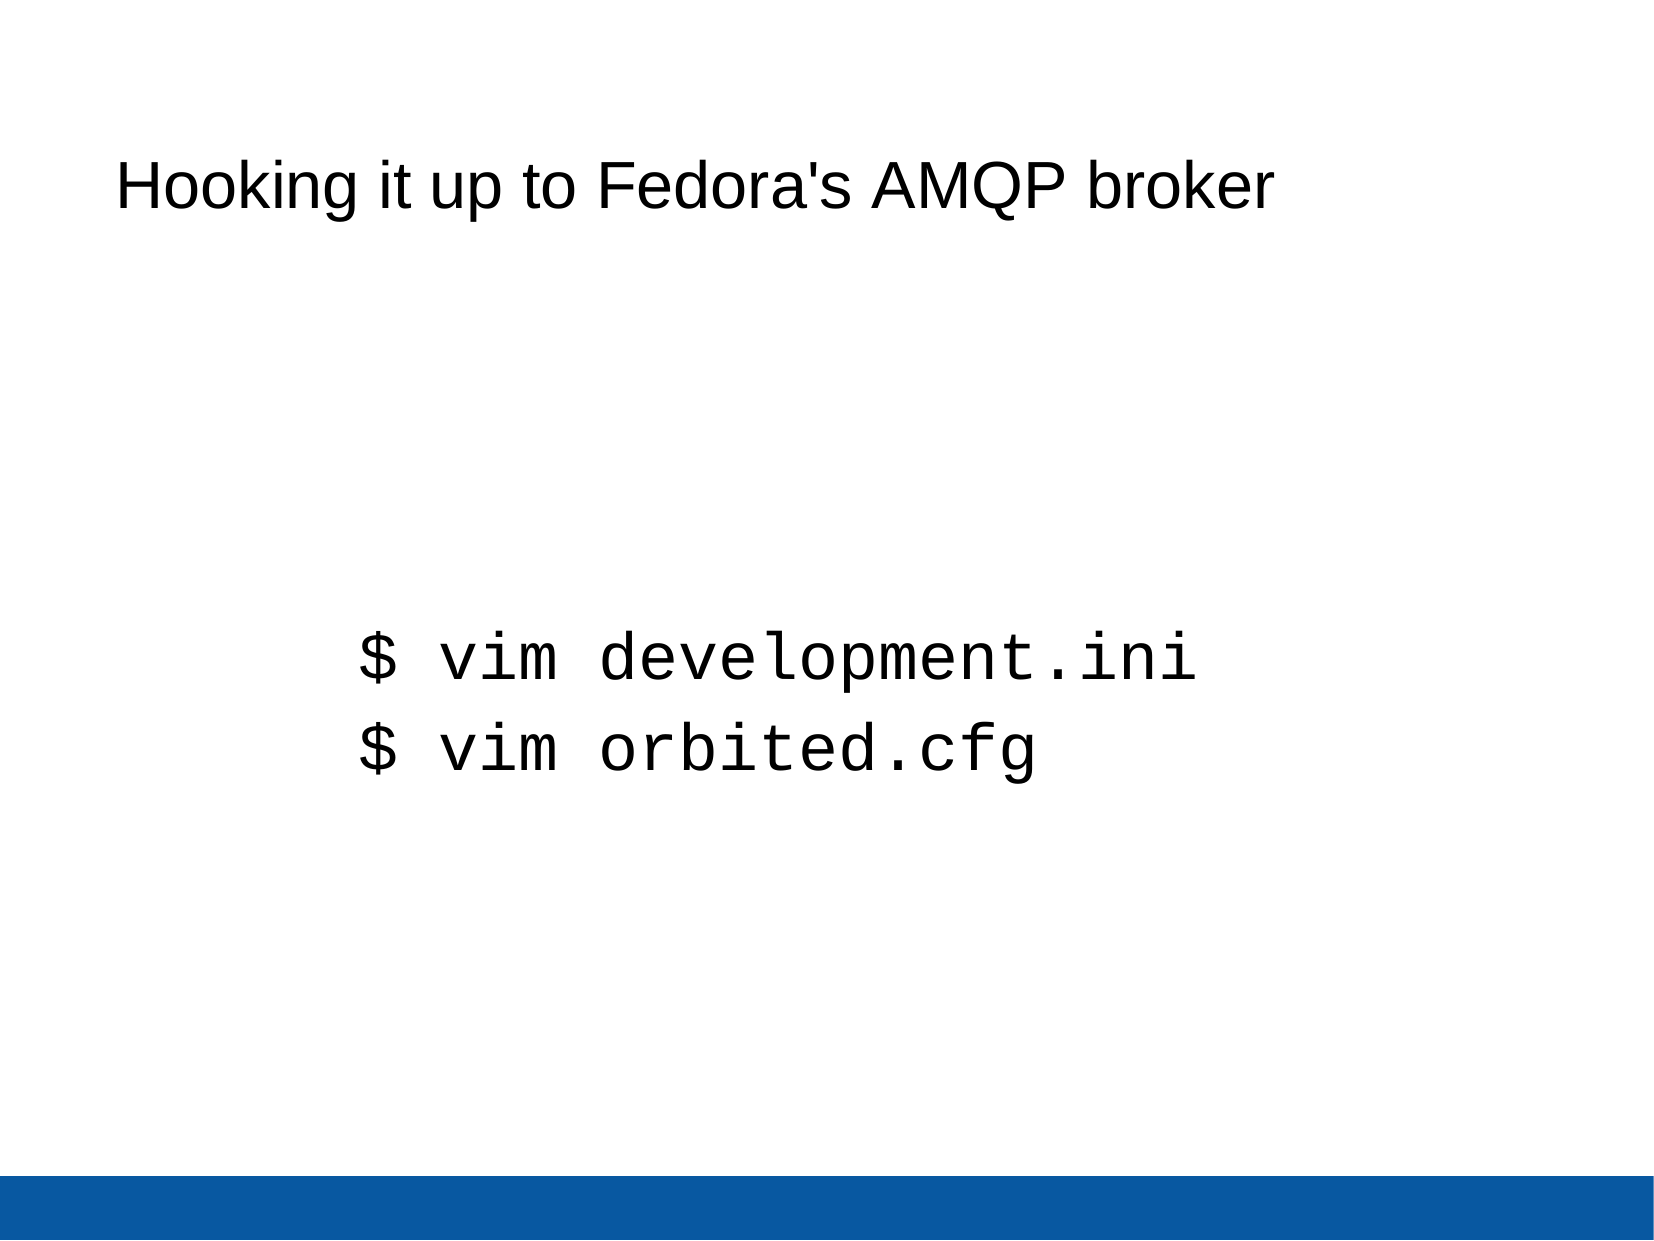

Hooking it up to Fedora's AMQP broker
# $ vim development.ini
 $ vim orbited.cfg